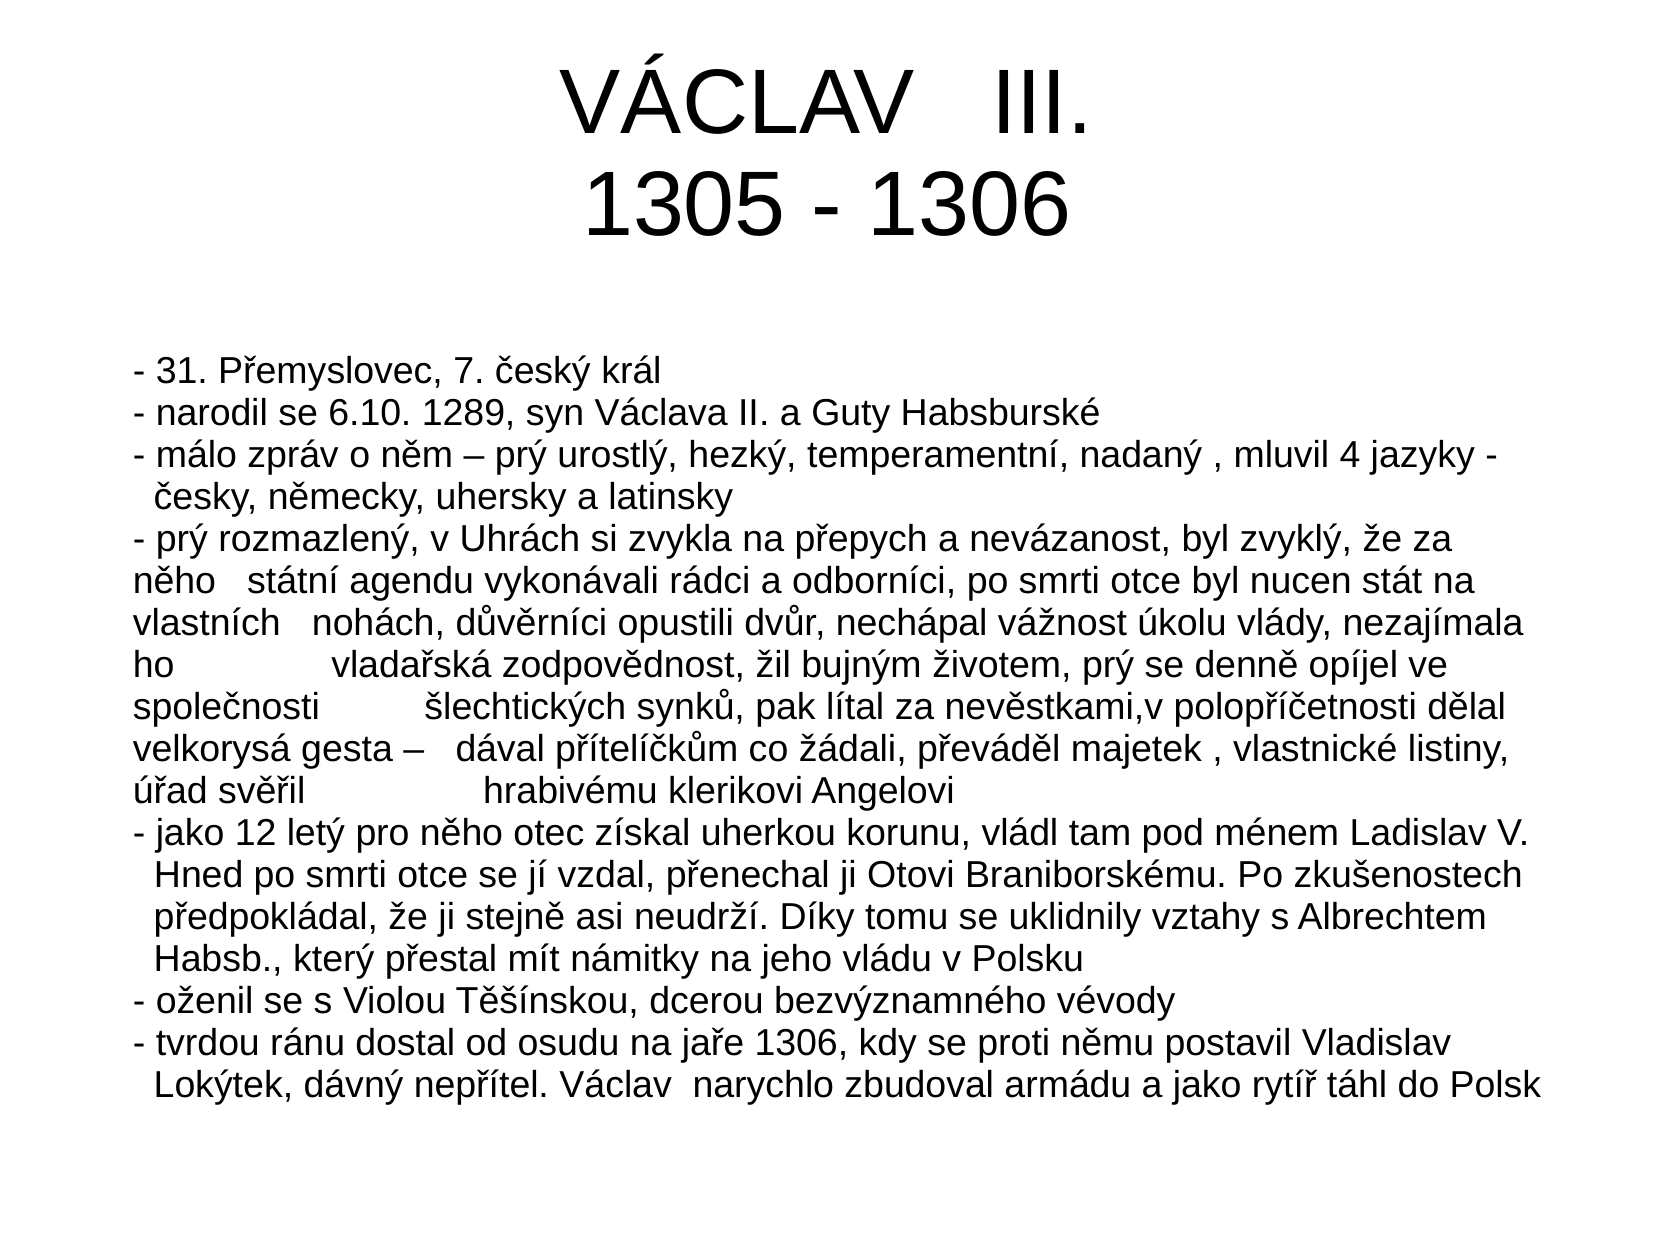

# VÁCLAV III. 1305 - 1306
- 31. Přemyslovec, 7. český král
- narodil se 6.10. 1289, syn Václava II. a Guty Habsburské
- málo zpráv o něm – prý urostlý, hezký, temperamentní, nadaný , mluvil 4 jazyky - česky, německy, uhersky a latinsky
- prý rozmazlený, v Uhrách si zvykla na přepych a nevázanost, byl zvyklý, že za něho státní agendu vykonávali rádci a odborníci, po smrti otce byl nucen stát na vlastních nohách, důvěrníci opustili dvůr, nechápal vážnost úkolu vlády, nezajímala ho vladařská zodpovědnost, žil bujným životem, prý se denně opíjel ve společnosti šlechtických synků, pak lítal za nevěstkami,v polopříčetnosti dělal velkorysá gesta – dával přítelíčkům co žádali, převáděl majetek , vlastnické listiny, úřad svěřil hrabivému klerikovi Angelovi
- jako 12 letý pro něho otec získal uherkou korunu, vládl tam pod ménem Ladislav V.
 Hned po smrti otce se jí vzdal, přenechal ji Otovi Braniborskému. Po zkušenostech předpokládal, že ji stejně asi neudrží. Díky tomu se uklidnily vztahy s Albrechtem Habsb., který přestal mít námitky na jeho vládu v Polsku
- oženil se s Violou Těšínskou, dcerou bezvýznamného vévody
- tvrdou ránu dostal od osudu na jaře 1306, kdy se proti němu postavil Vladislav Lokýtek, dávný nepřítel. Václav narychlo zbudoval armádu a jako rytíř táhl do Polsk